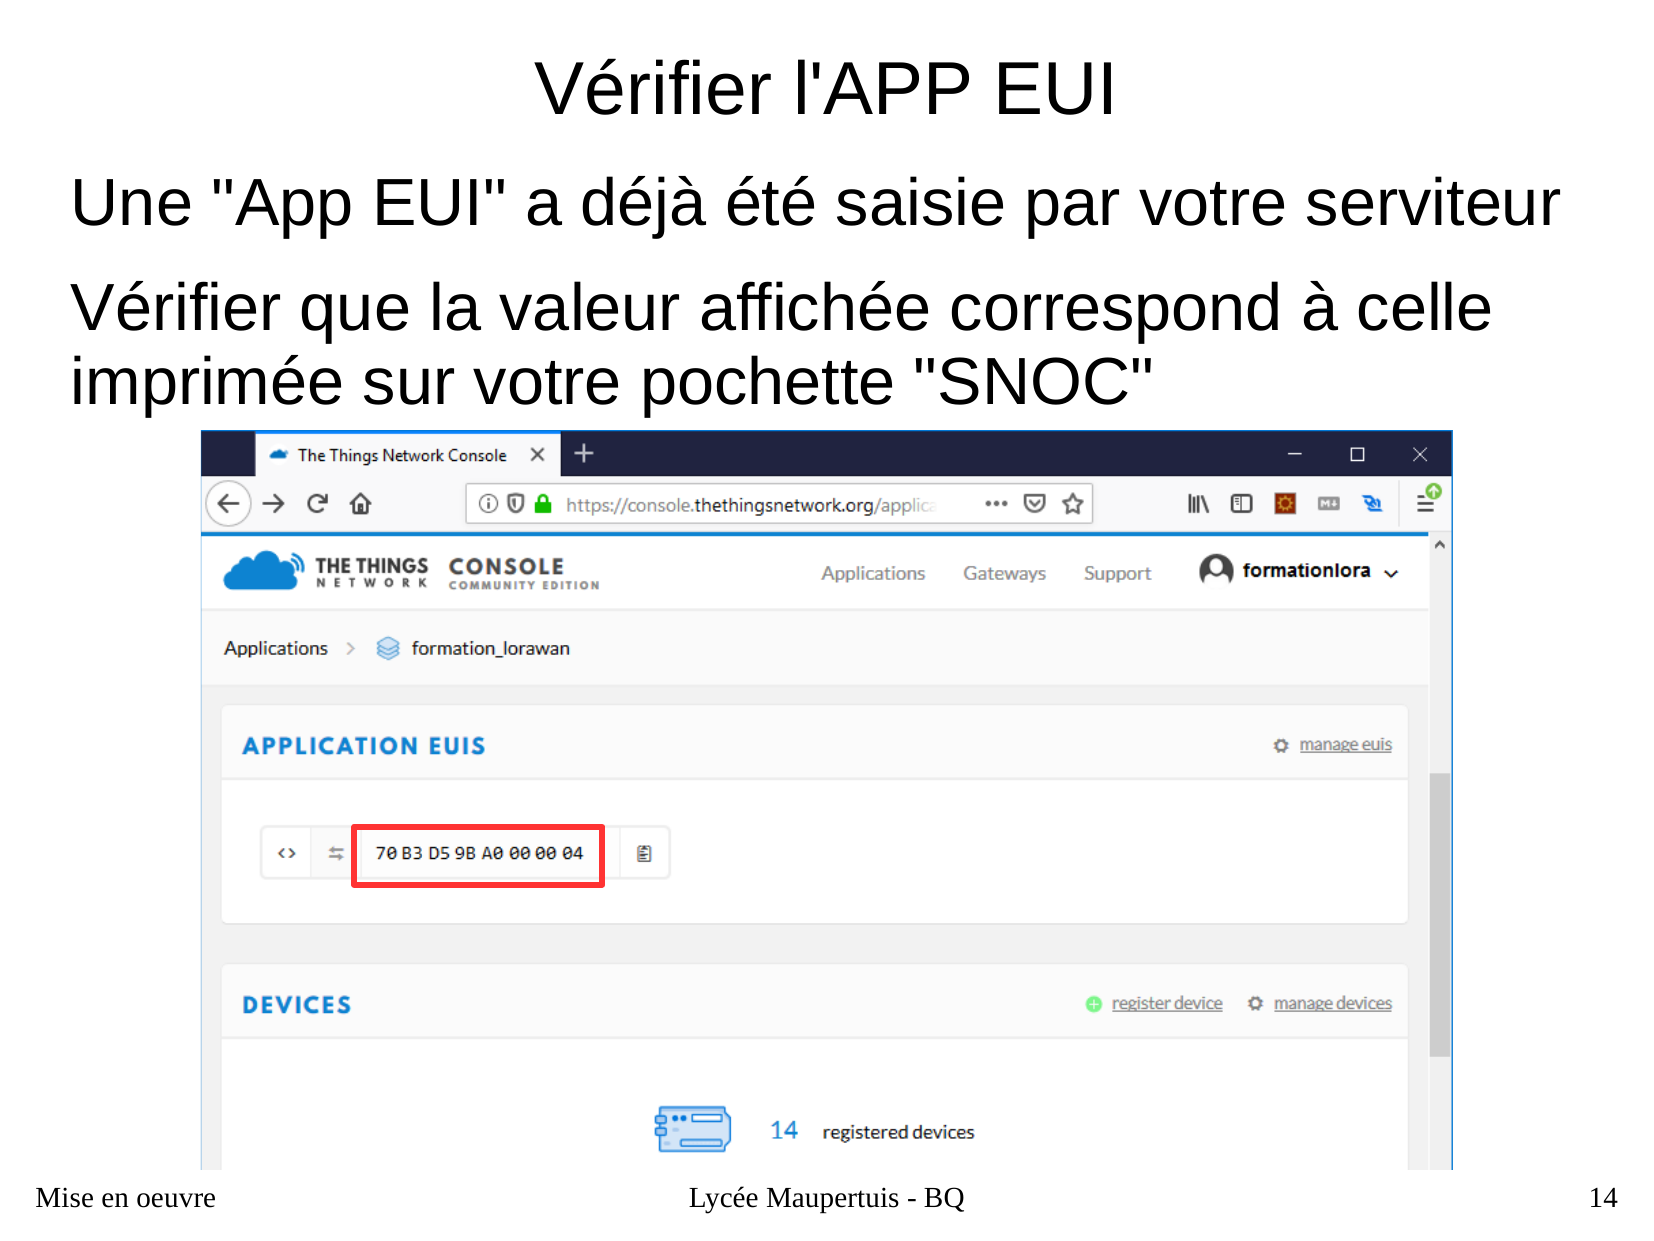

# Vérifier l'APP EUI
Une "App EUI" a déjà été saisie par votre serviteur
Vérifier que la valeur affichée correspond à celle imprimée sur votre pochette "SNOC"
Mise en oeuvre
Lycée Maupertuis - BQ
14